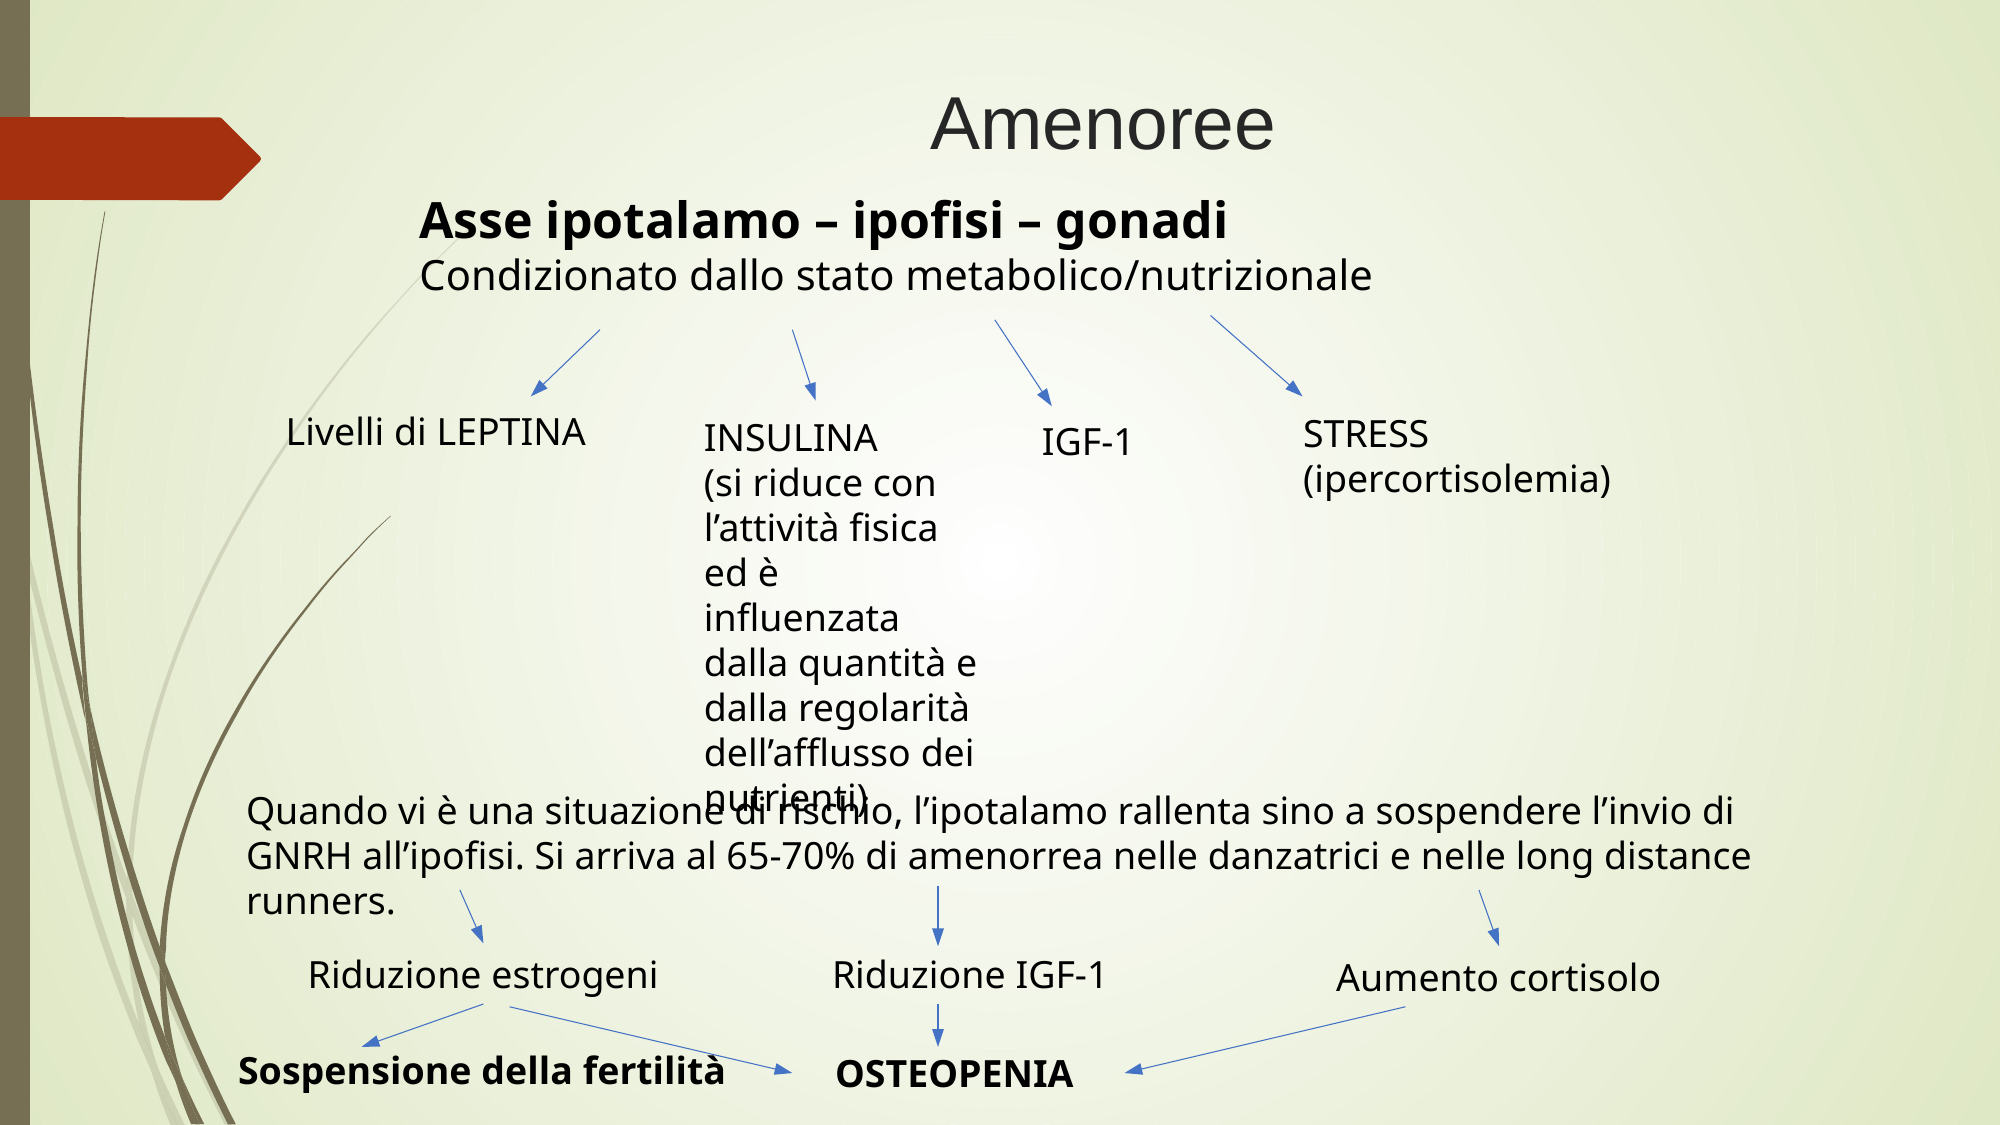

# Amenoree
Asse ipotalamo – ipofisi – gonadi
Condizionato dallo stato metabolico/nutrizionale
Livelli di LEPTINA
STRESS
(ipercortisolemia)
INSULINA
(si riduce con l’attività fisica ed è influenzata dalla quantità e dalla regolarità dell’afflusso dei nutrienti)
IGF-1
Quando vi è una situazione di rischio, l’ipotalamo rallenta sino a sospendere l’invio di GNRH all’ipofisi. Si arriva al 65-70% di amenorrea nelle danzatrici e nelle long distance runners.
Riduzione estrogeni
Riduzione IGF-1
Aumento cortisolo
Sospensione della fertilità
OSTEOPENIA